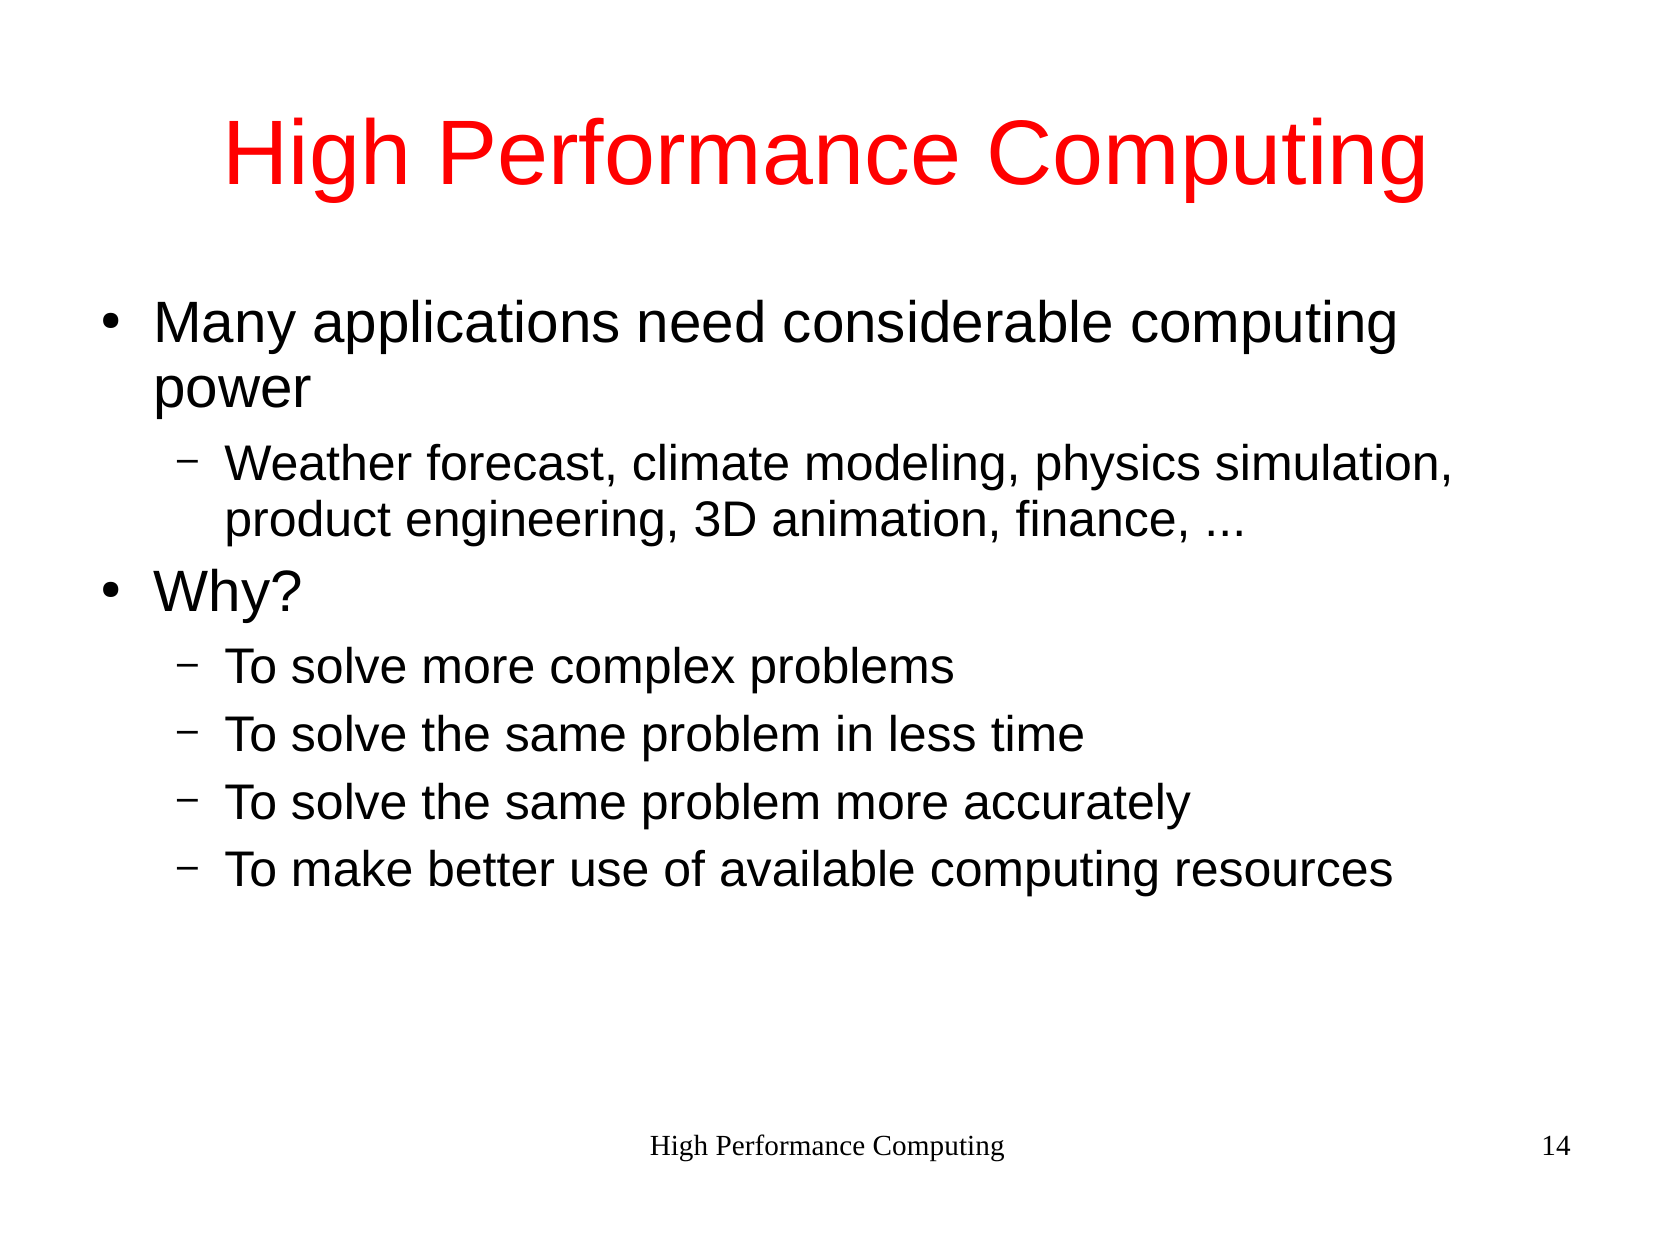

# High Performance Computing
Many applications need considerable computing power
Weather forecast, climate modeling, physics simulation, product engineering, 3D animation, finance, ...
Why?
To solve more complex problems
To solve the same problem in less time
To solve the same problem more accurately
To make better use of available computing resources
High Performance Computing
14